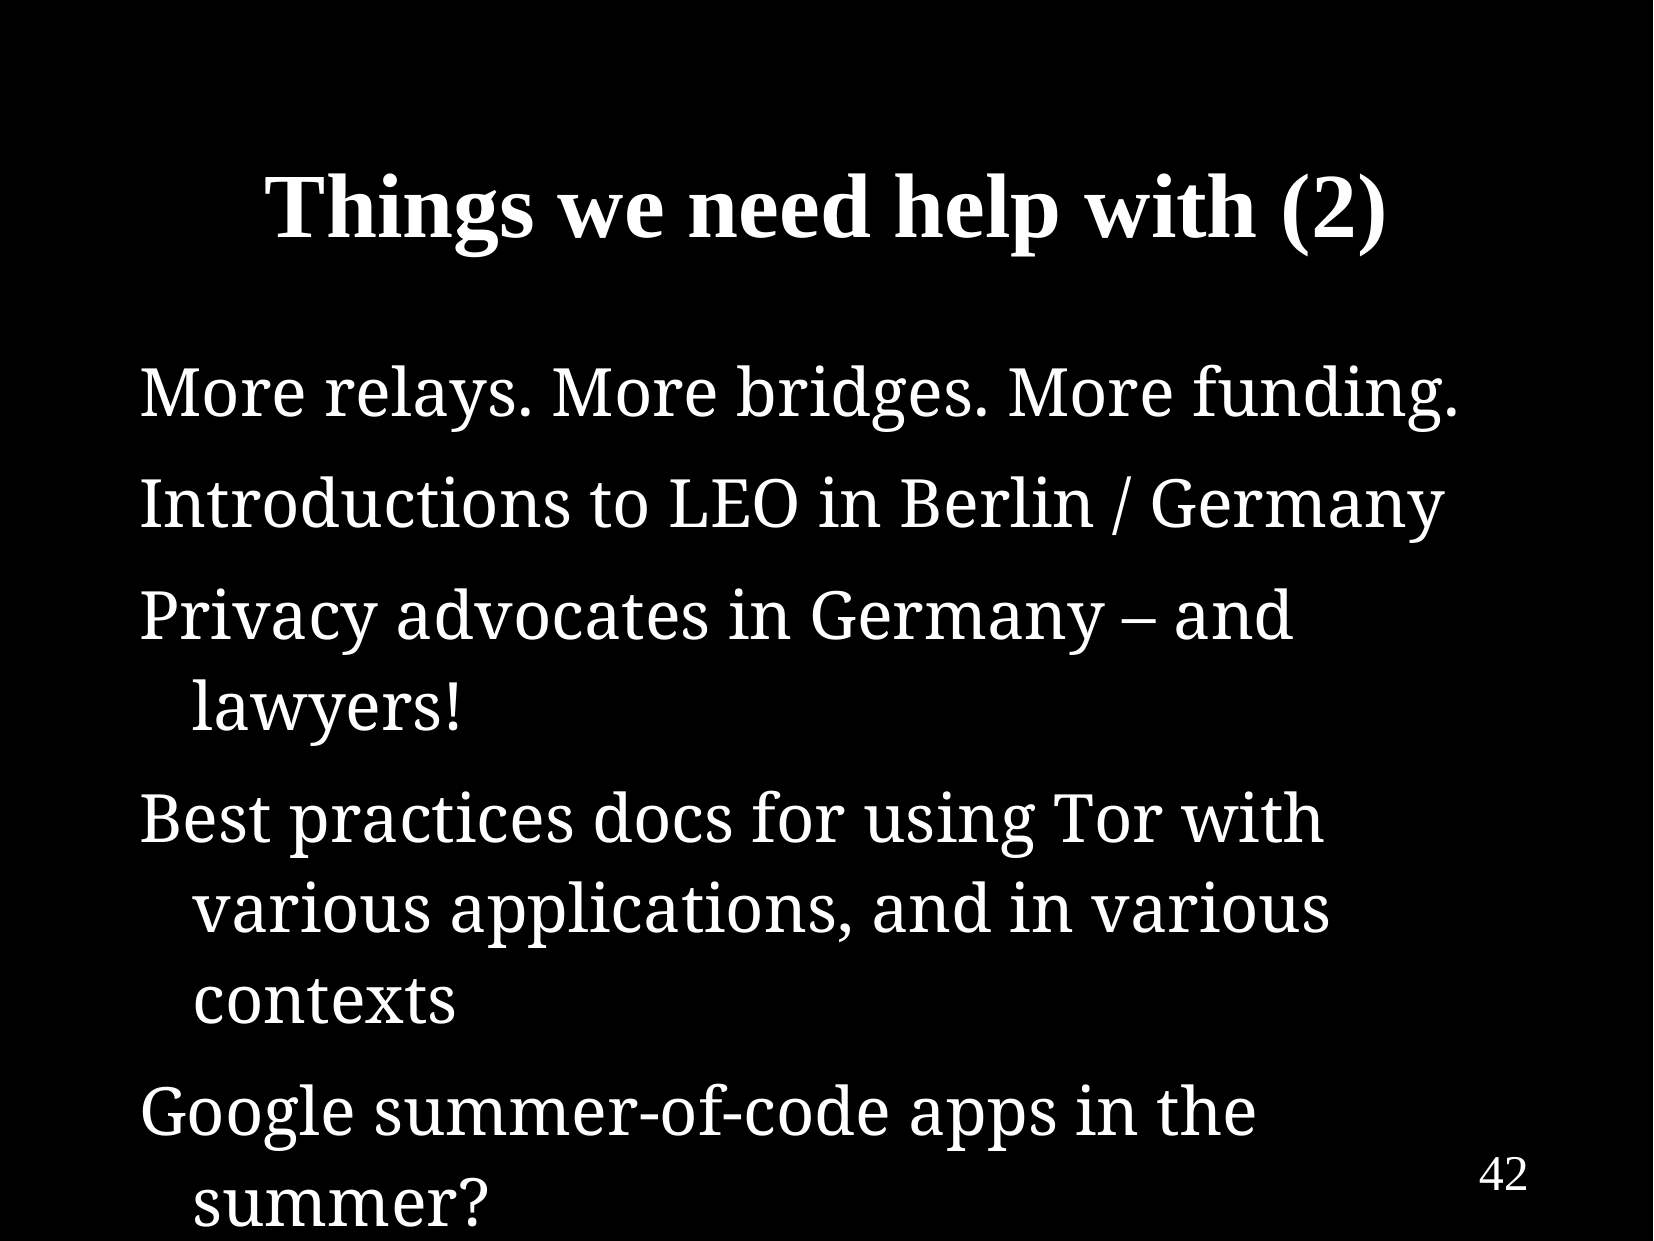

# Things we need help with (2)
More relays. More bridges. More funding.
Introductions to LEO in Berlin / Germany
Privacy advocates in Germany – and lawyers!
Best practices docs for using Tor with various applications, and in various contexts
Google summer-of-code apps in the summer?